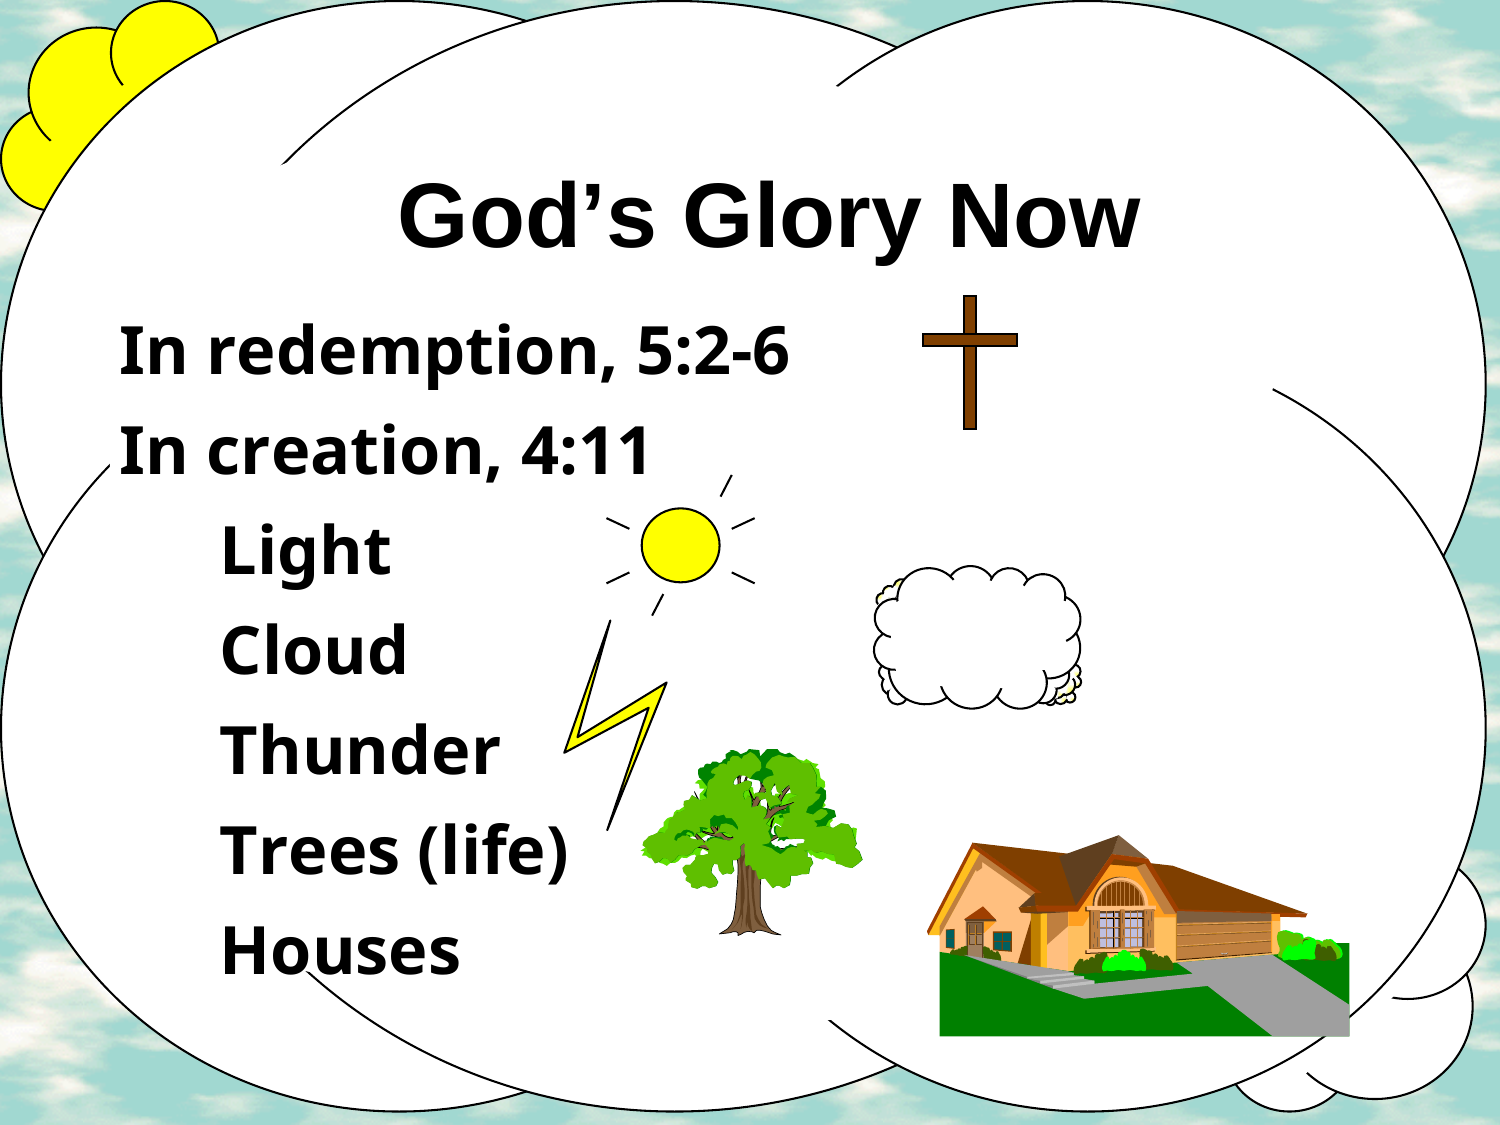

# God’s Glory Now
 In redemption, 5:2-6
 In creation, 4:11
 Light
 Cloud
 Thunder
 Trees (life)
 Houses